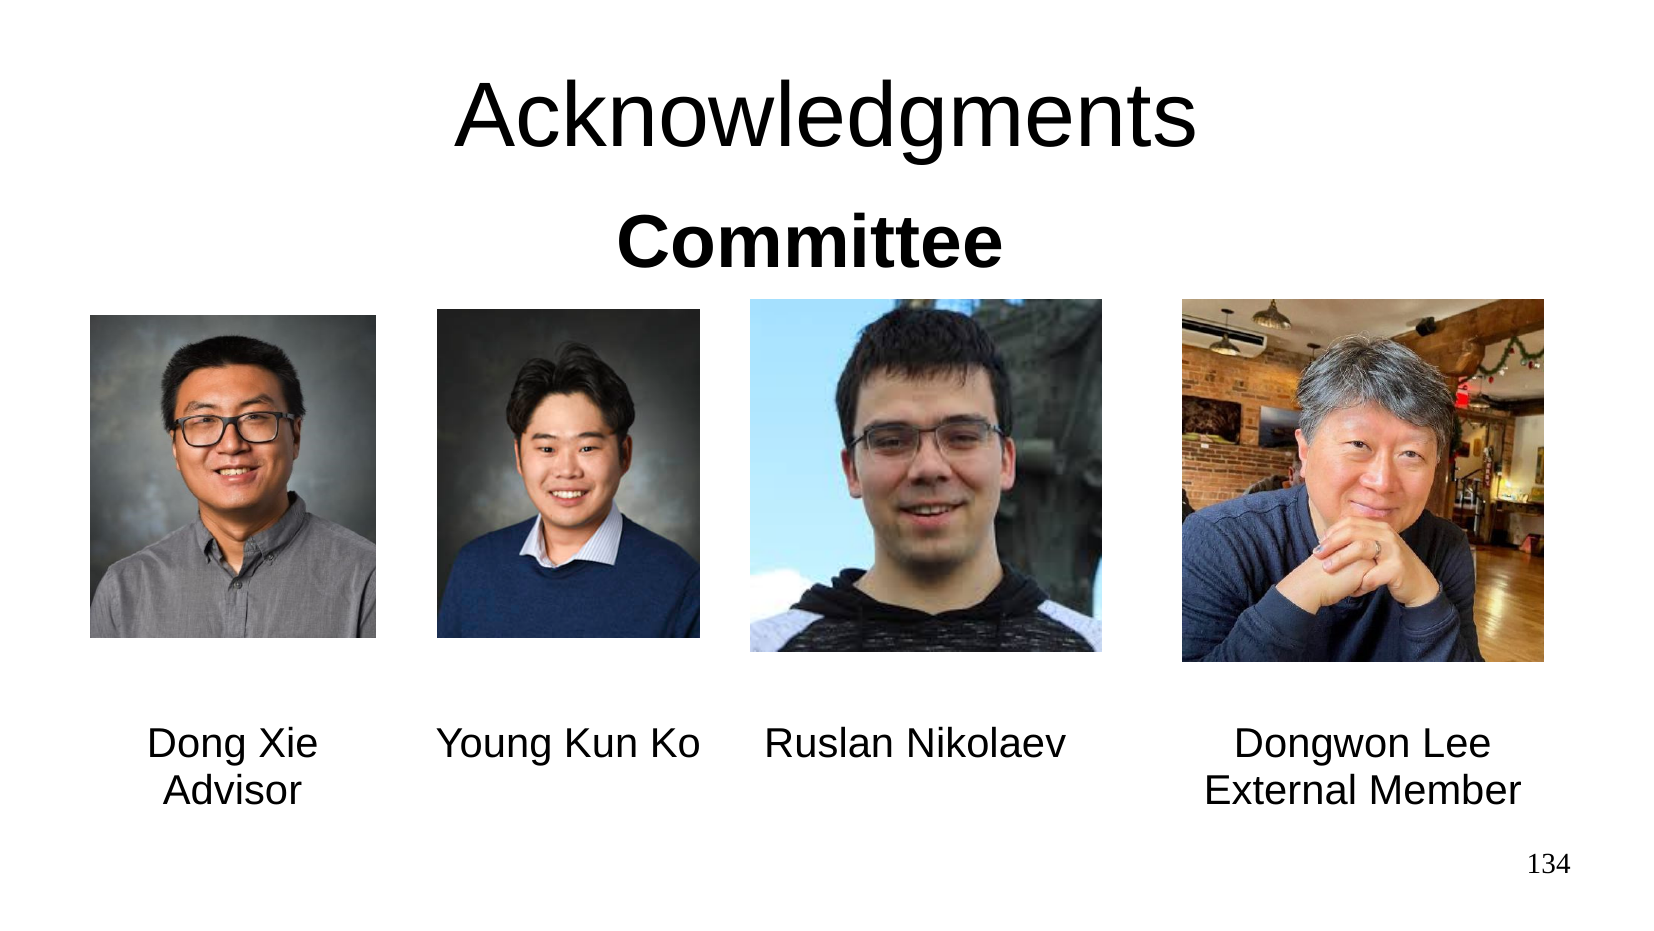

# Acknowledgments
Committee
Dong Xie
Advisor
Young Kun Ko
Ruslan Nikolaev
Dongwon Lee
External Member
134